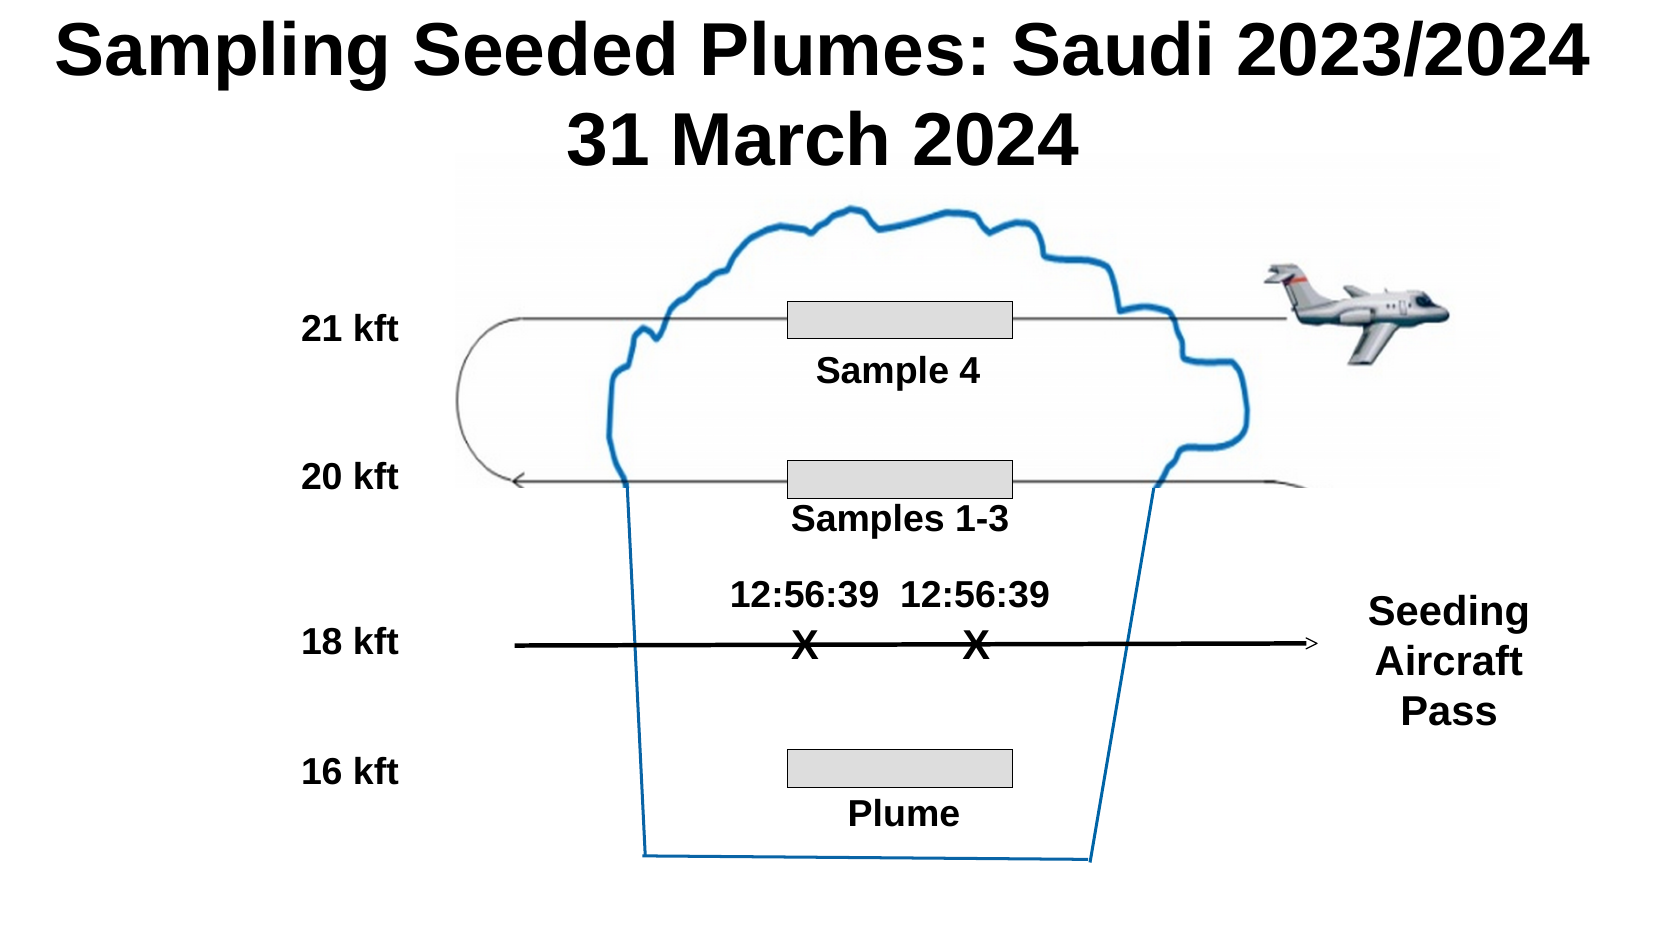

# Sampling Seeded Plumes: Saudi 2023/2024 31 March 2024
21 kft
Sample 4
20 kft
Samples 1-3
12:56:39
12:56:39
Seeding
Aircraft Pass
18 kft
X
X
16 kft
Plume